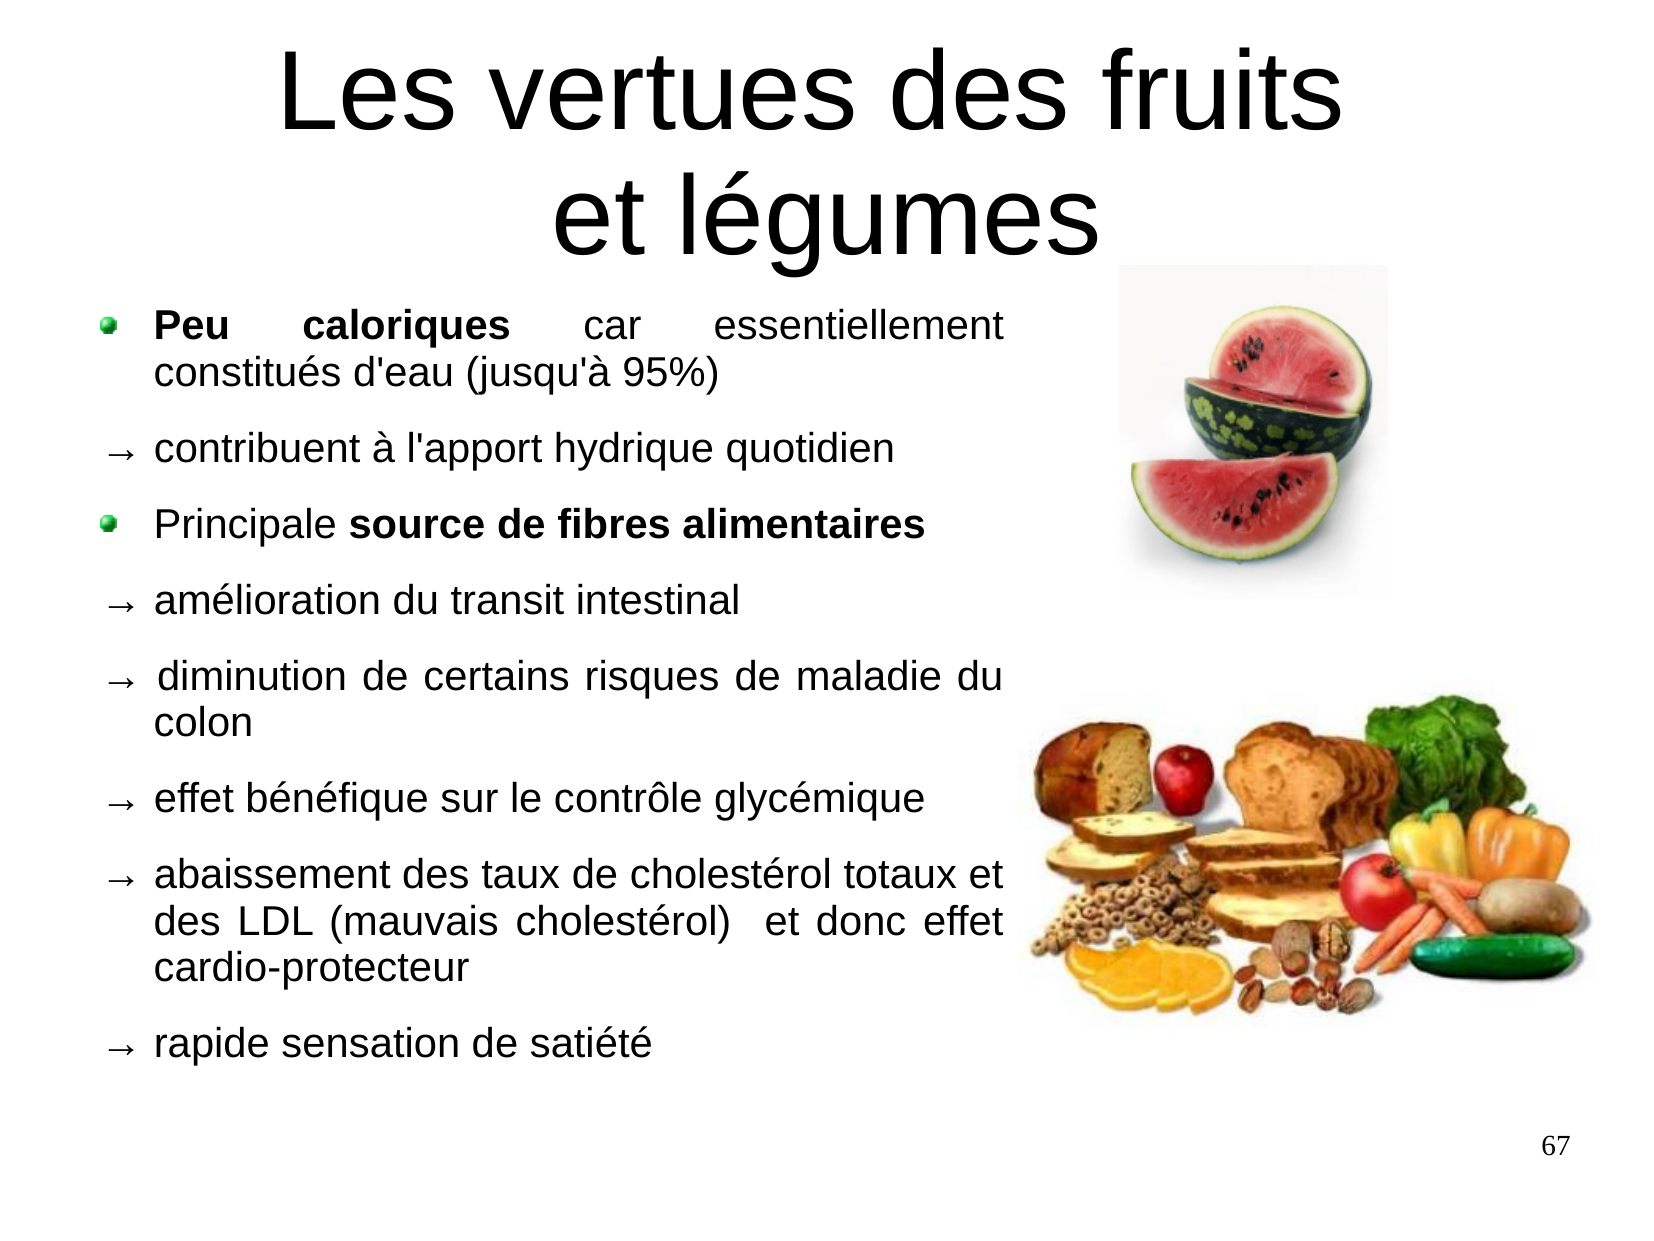

# Les vertues des fruits et légumes
Peu caloriques car essentiellement constitués d'eau (jusqu'à 95%)
→ contribuent à l'apport hydrique quotidien
Principale source de fibres alimentaires
→ amélioration du transit intestinal
→ diminution de certains risques de maladie du colon
→ effet bénéfique sur le contrôle glycémique
→ abaissement des taux de cholestérol totaux et des LDL (mauvais cholestérol) et donc effet cardio-protecteur
→ rapide sensation de satiété
67